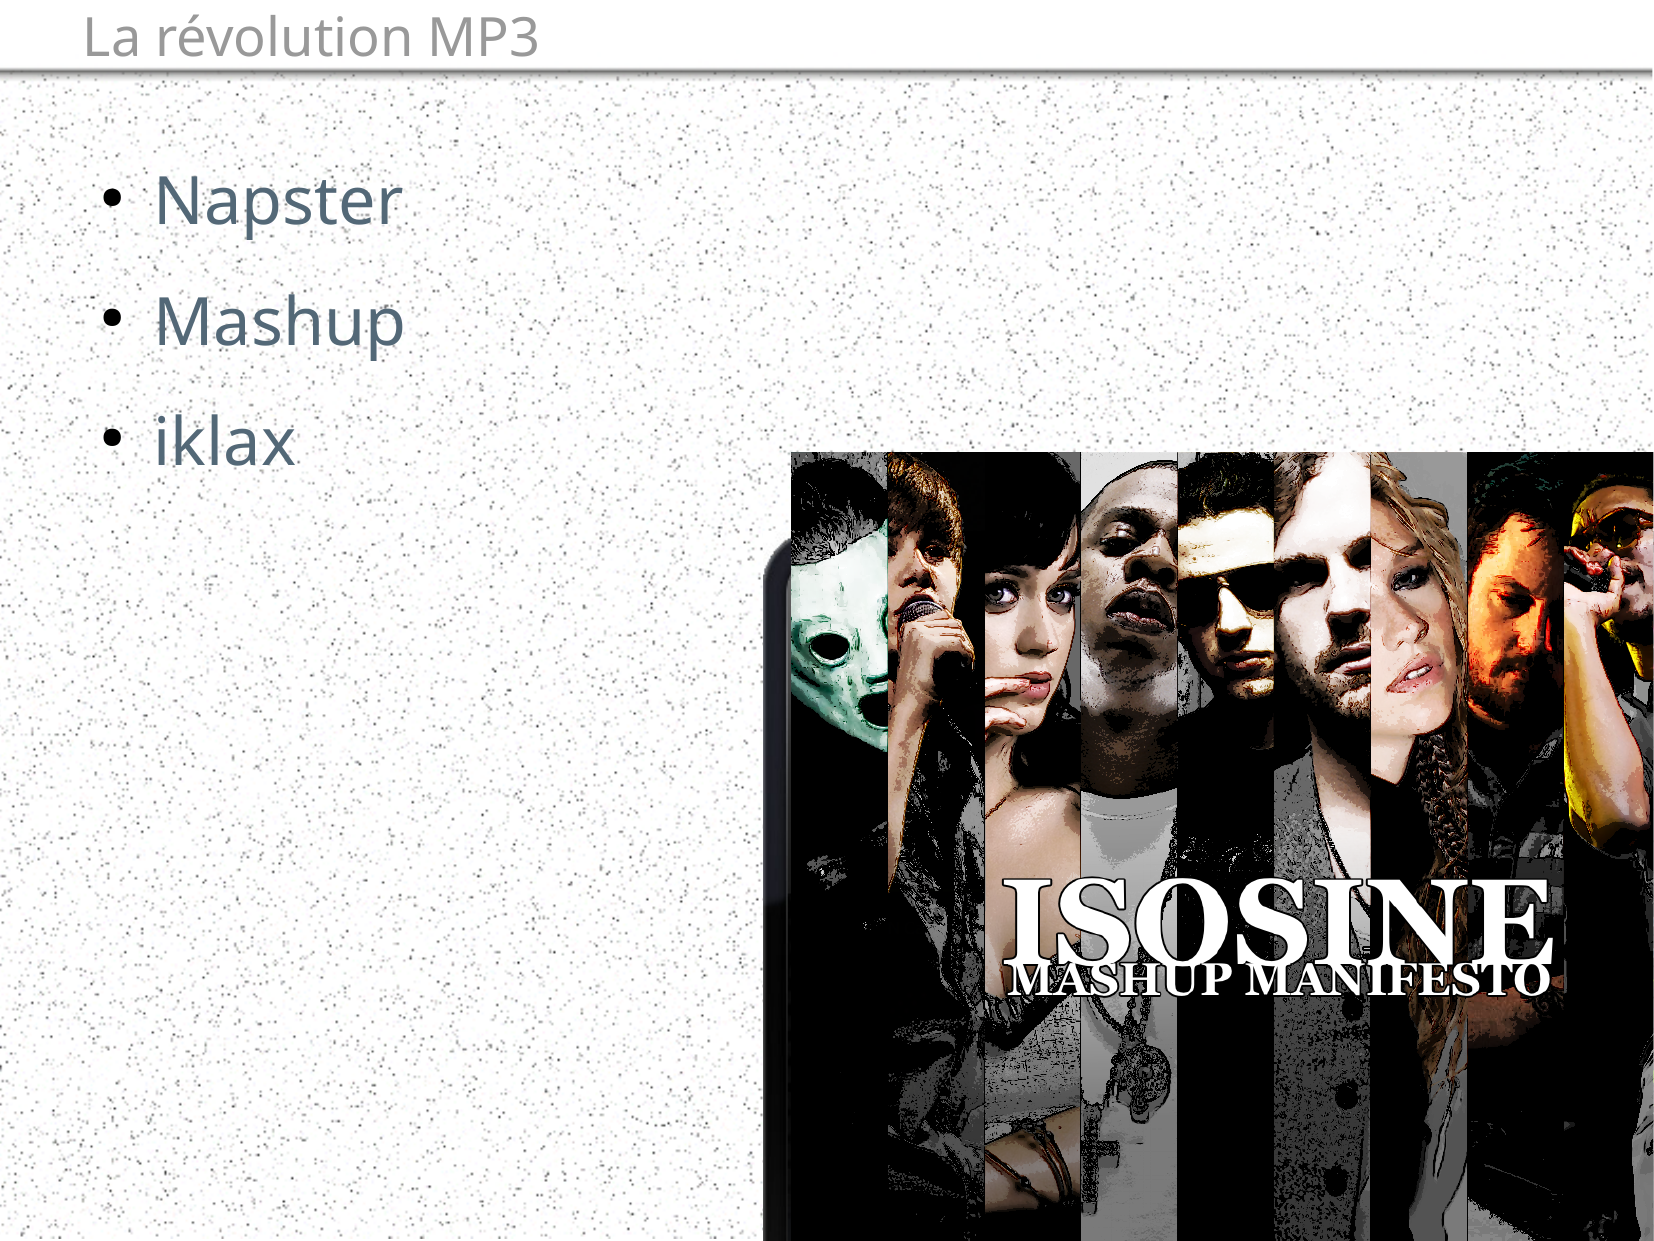

# La révolution MP3
Napster
Mashup
iklax